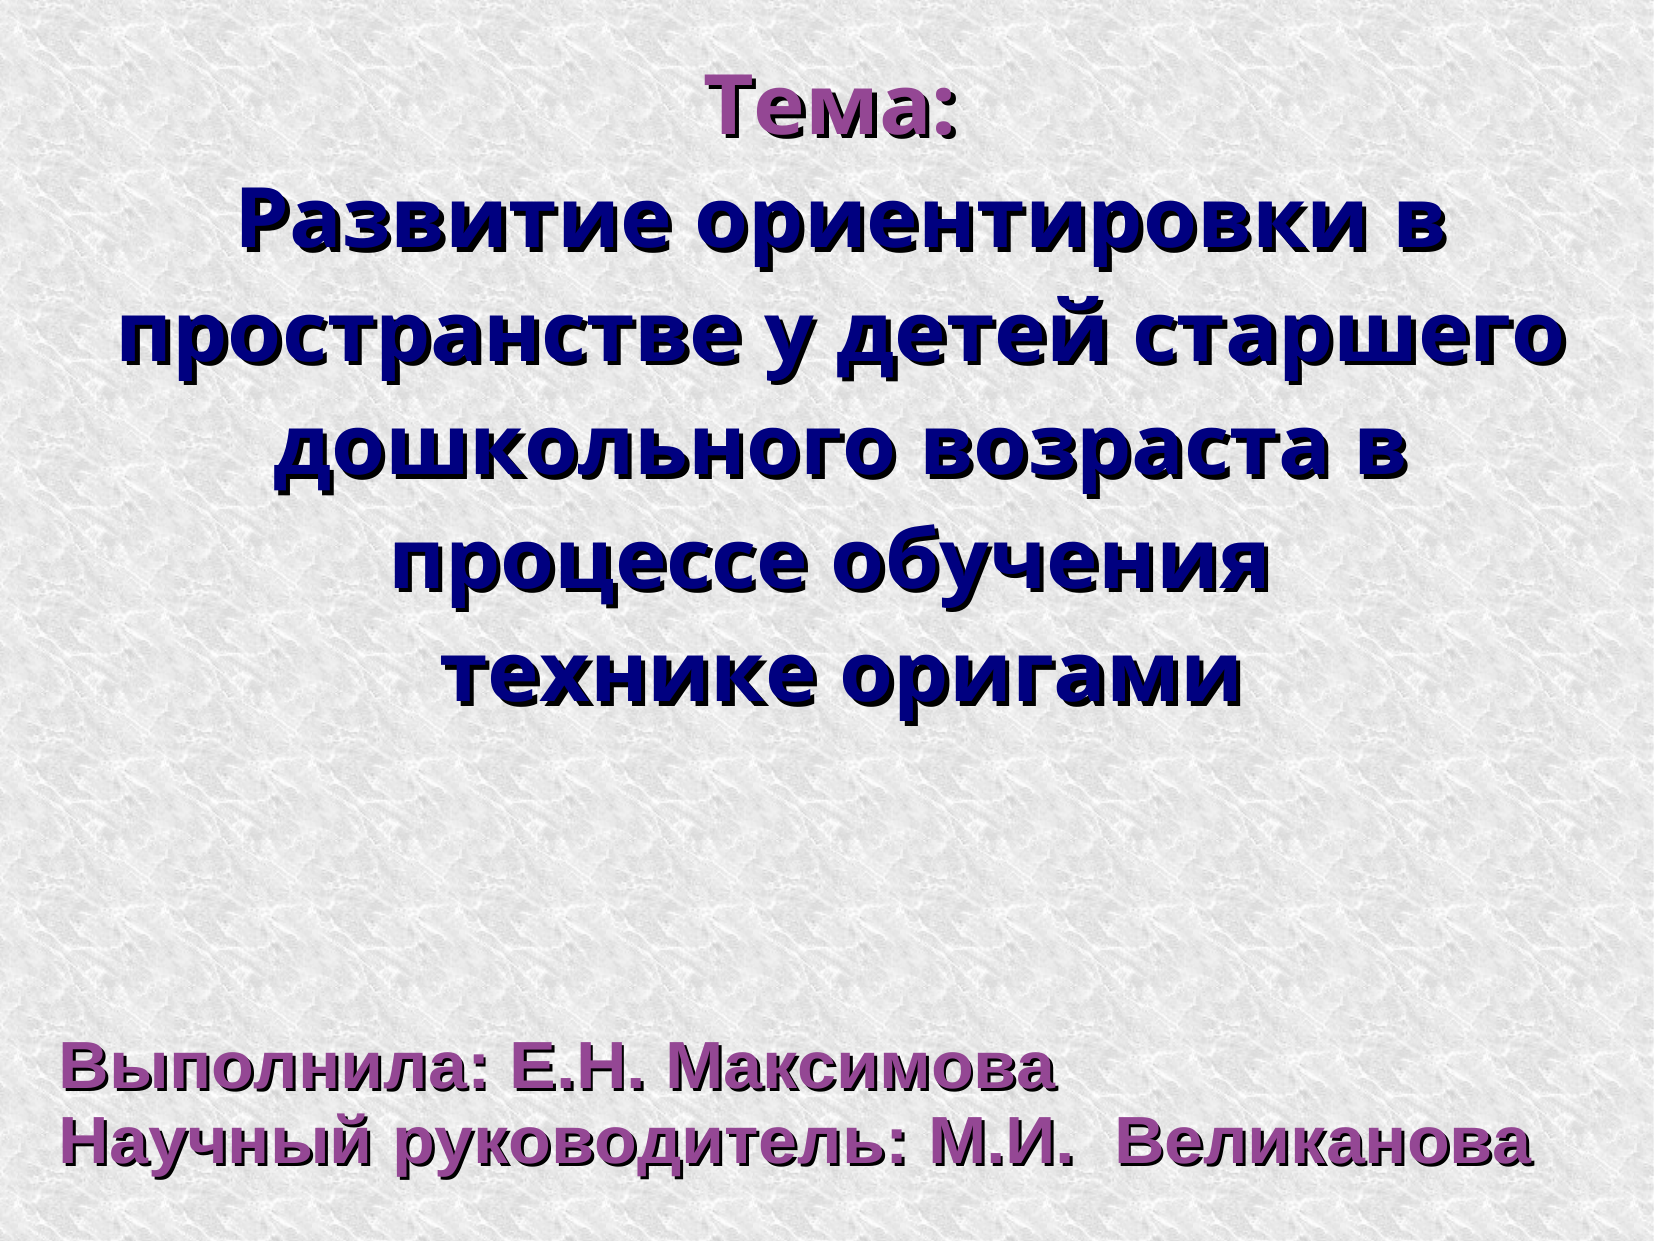

Тема:
Развитие ориентировки в пространстве у детей старшего дошкольного возраста в процессе обучения
технике оригами
Выполнила: Е.Н. Максимова
Научный руководитель: М.И. Великанова